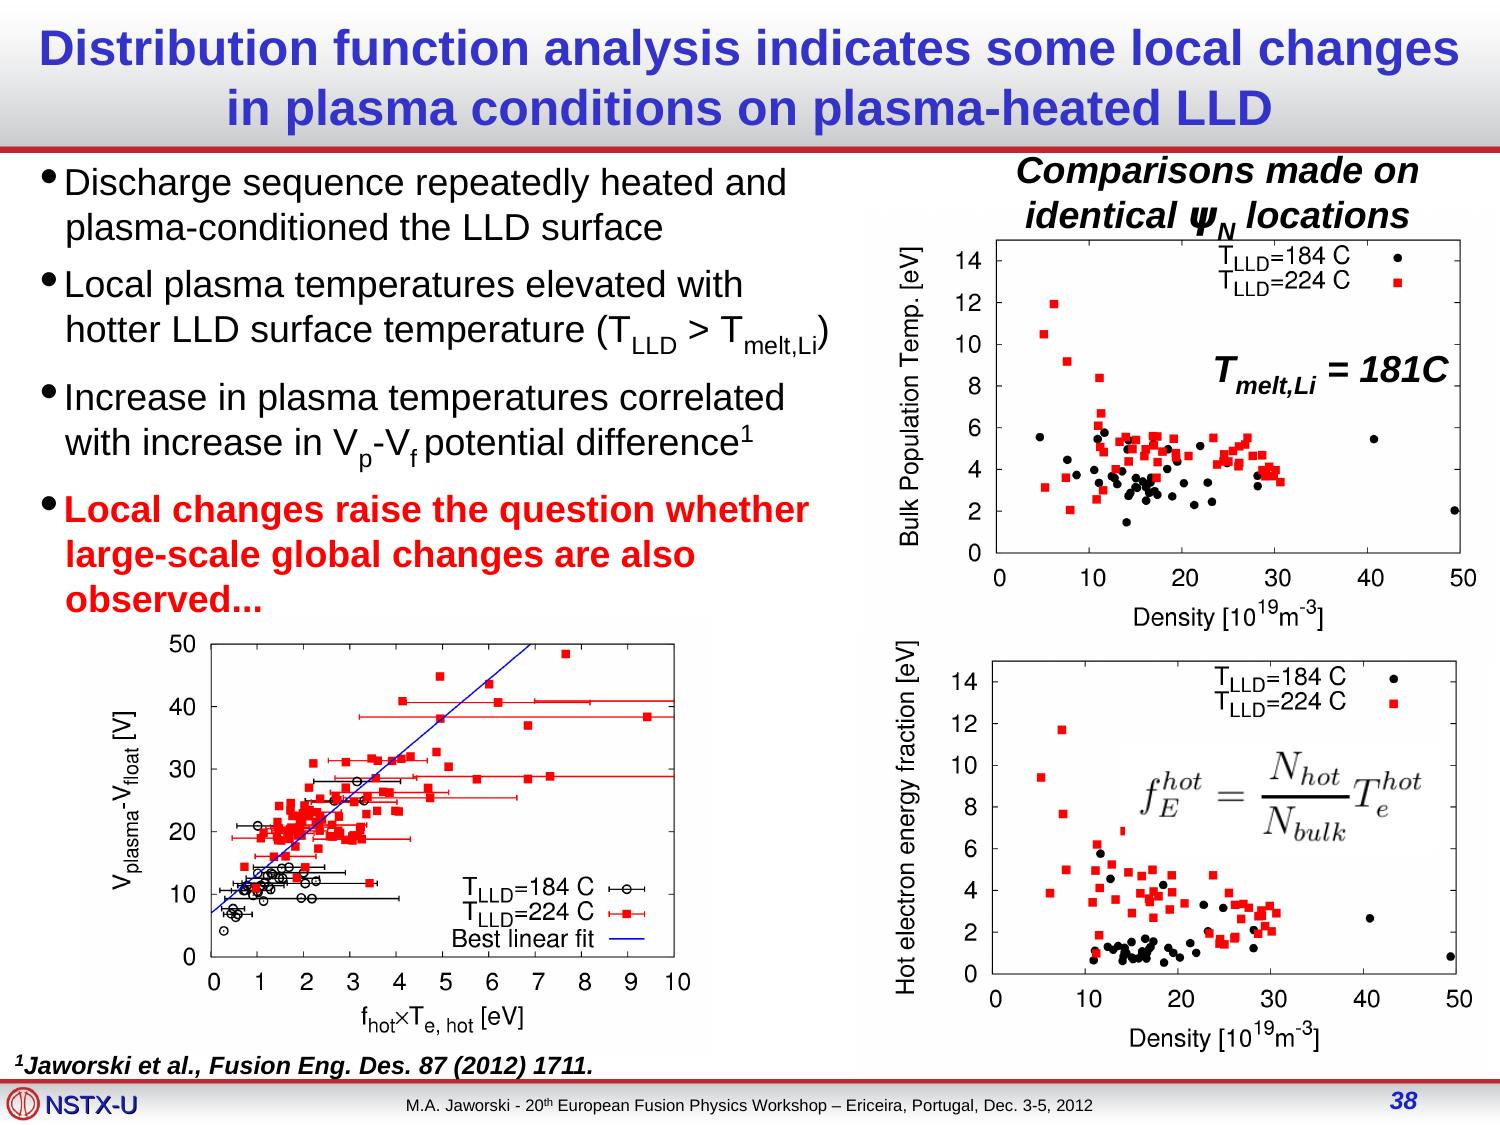

# Distribution function analysis indicates some local changes in plasma conditions on plasma-heated LLD
Comparisons made on
identical ψN locations
Discharge sequence repeatedly heated and plasma-conditioned the LLD surface
Local plasma temperatures elevated with hotter LLD surface temperature (TLLD > Tmelt,Li)
Increase in plasma temperatures correlated with increase in Vp-Vf potential difference1
Local changes raise the question whether large-scale global changes are also observed...
Tmelt,Li = 181C
1Jaworski et al., Fusion Eng. Des. 87 (2012) 1711.